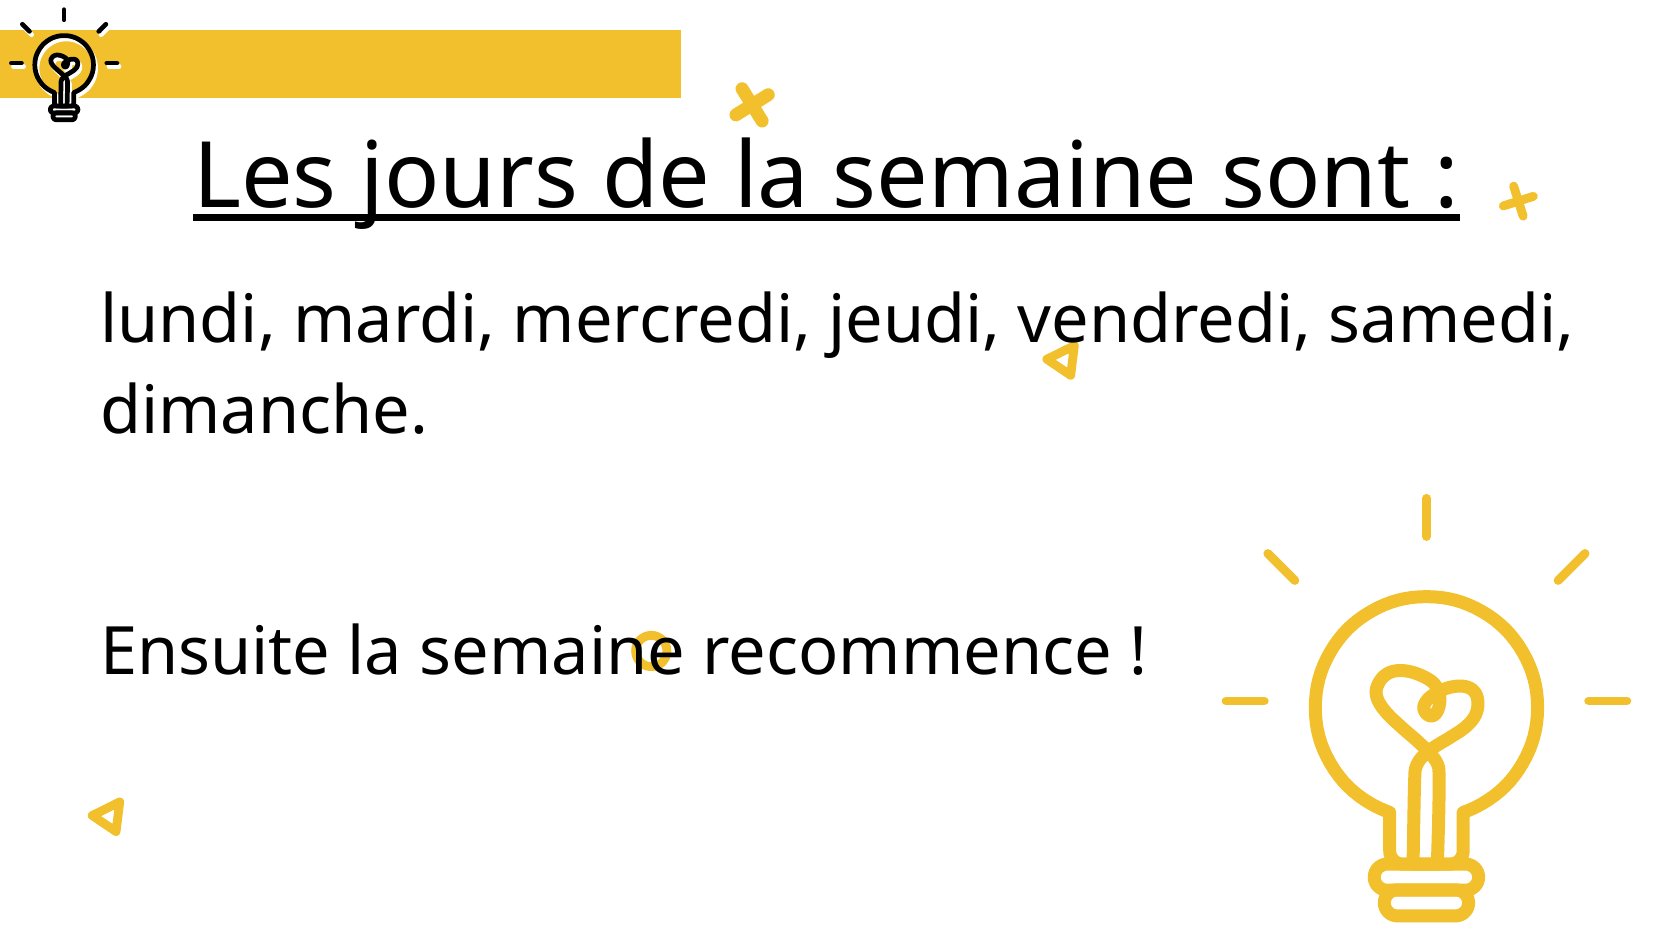

# Les jours de la semaine sont :
lundi, mardi, mercredi, jeudi, vendredi, samedi, dimanche.
Ensuite la semaine recommence !